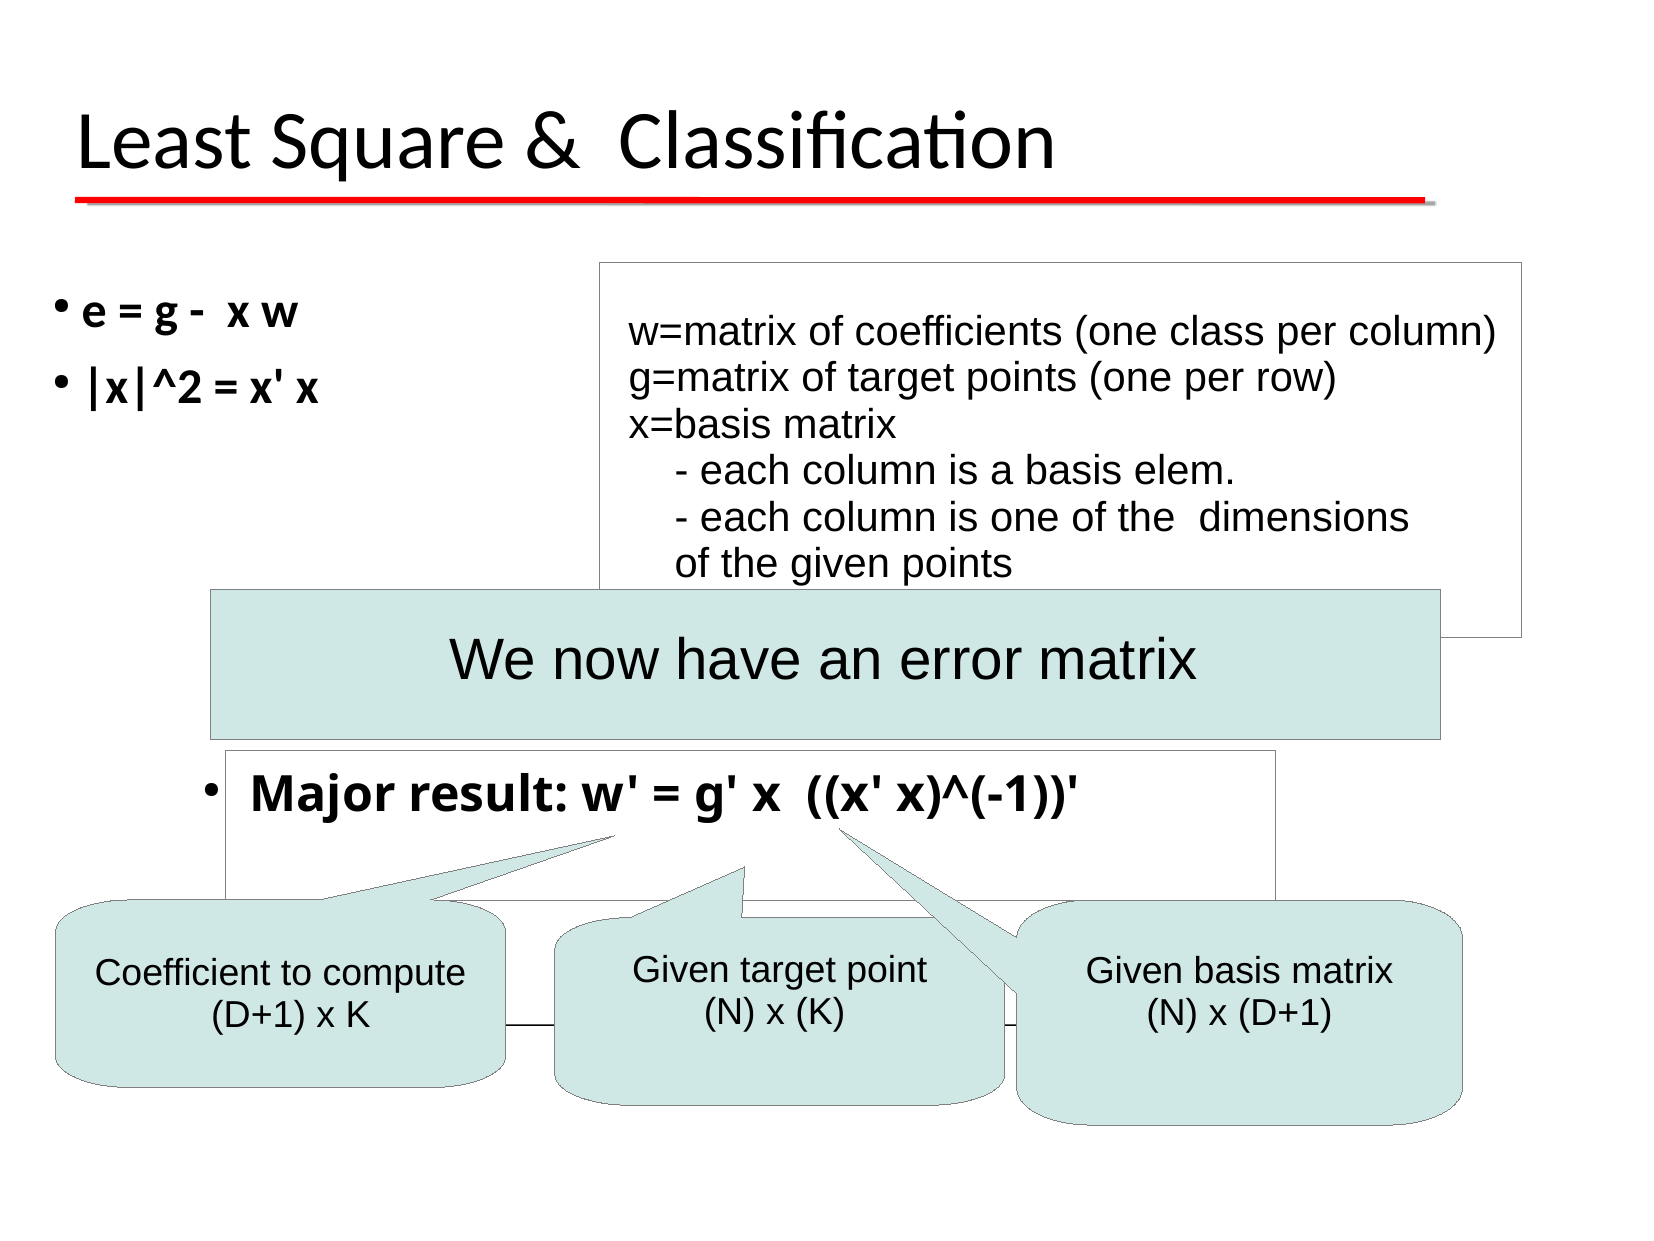

# Least Square & Classification
 e = g - x w
 |x|^2 = x' x
Major result: w' = g' x ((x' x)^(-1))'
w=matrix of coefficients (one class per column)
g=matrix of target points (one per row)
x=basis matrix
 - each column is a basis elem.
 - each column is one of the dimensions
 of the given points
 We now have an error matrix
Coefficient to compute
 (D+1) x K
Given basis matrix
(N) x (D+1)
Given target point
(N) x (K)